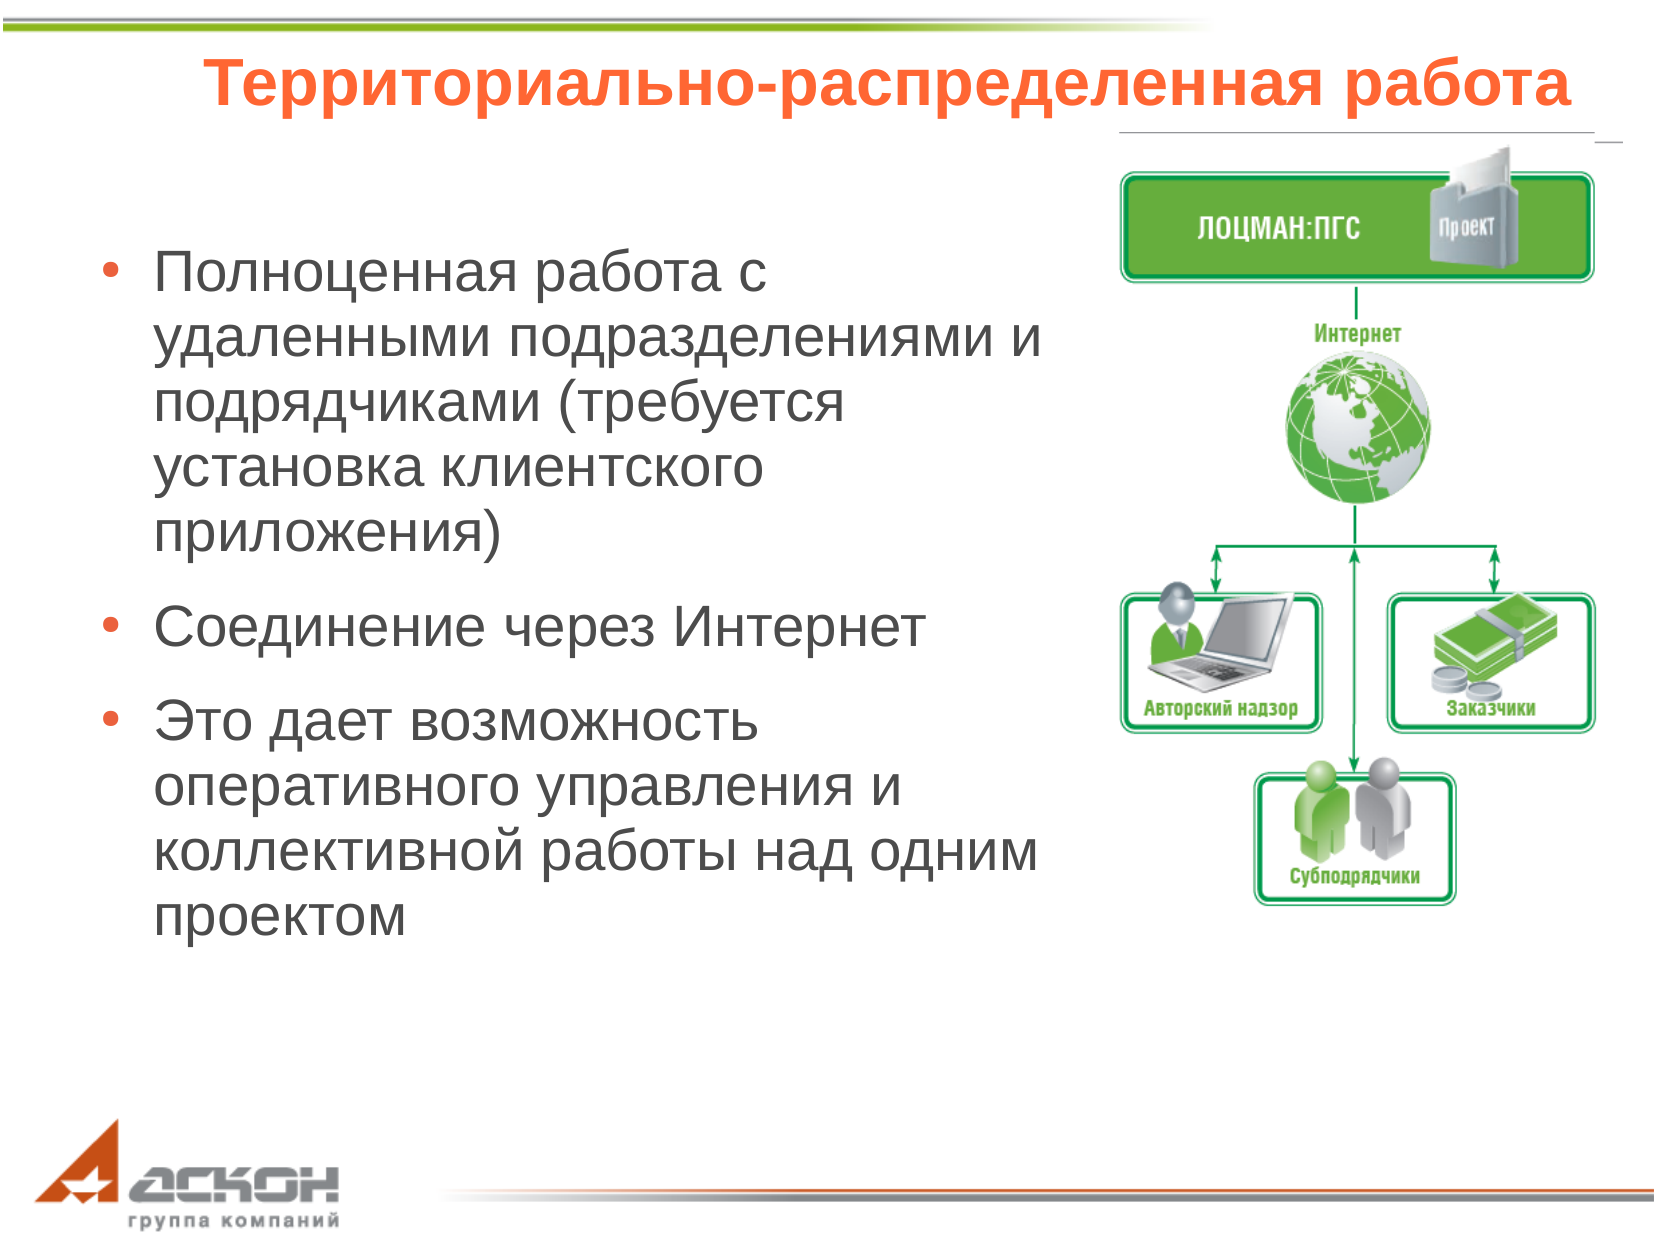

Территориально-распределенная работа
# Полноценная работа с удаленными подразделениями и подрядчиками (требуется установка клиентского приложения)
Соединение через Интернет
Это дает возможность оперативного управления и коллективной работы над одним проектом